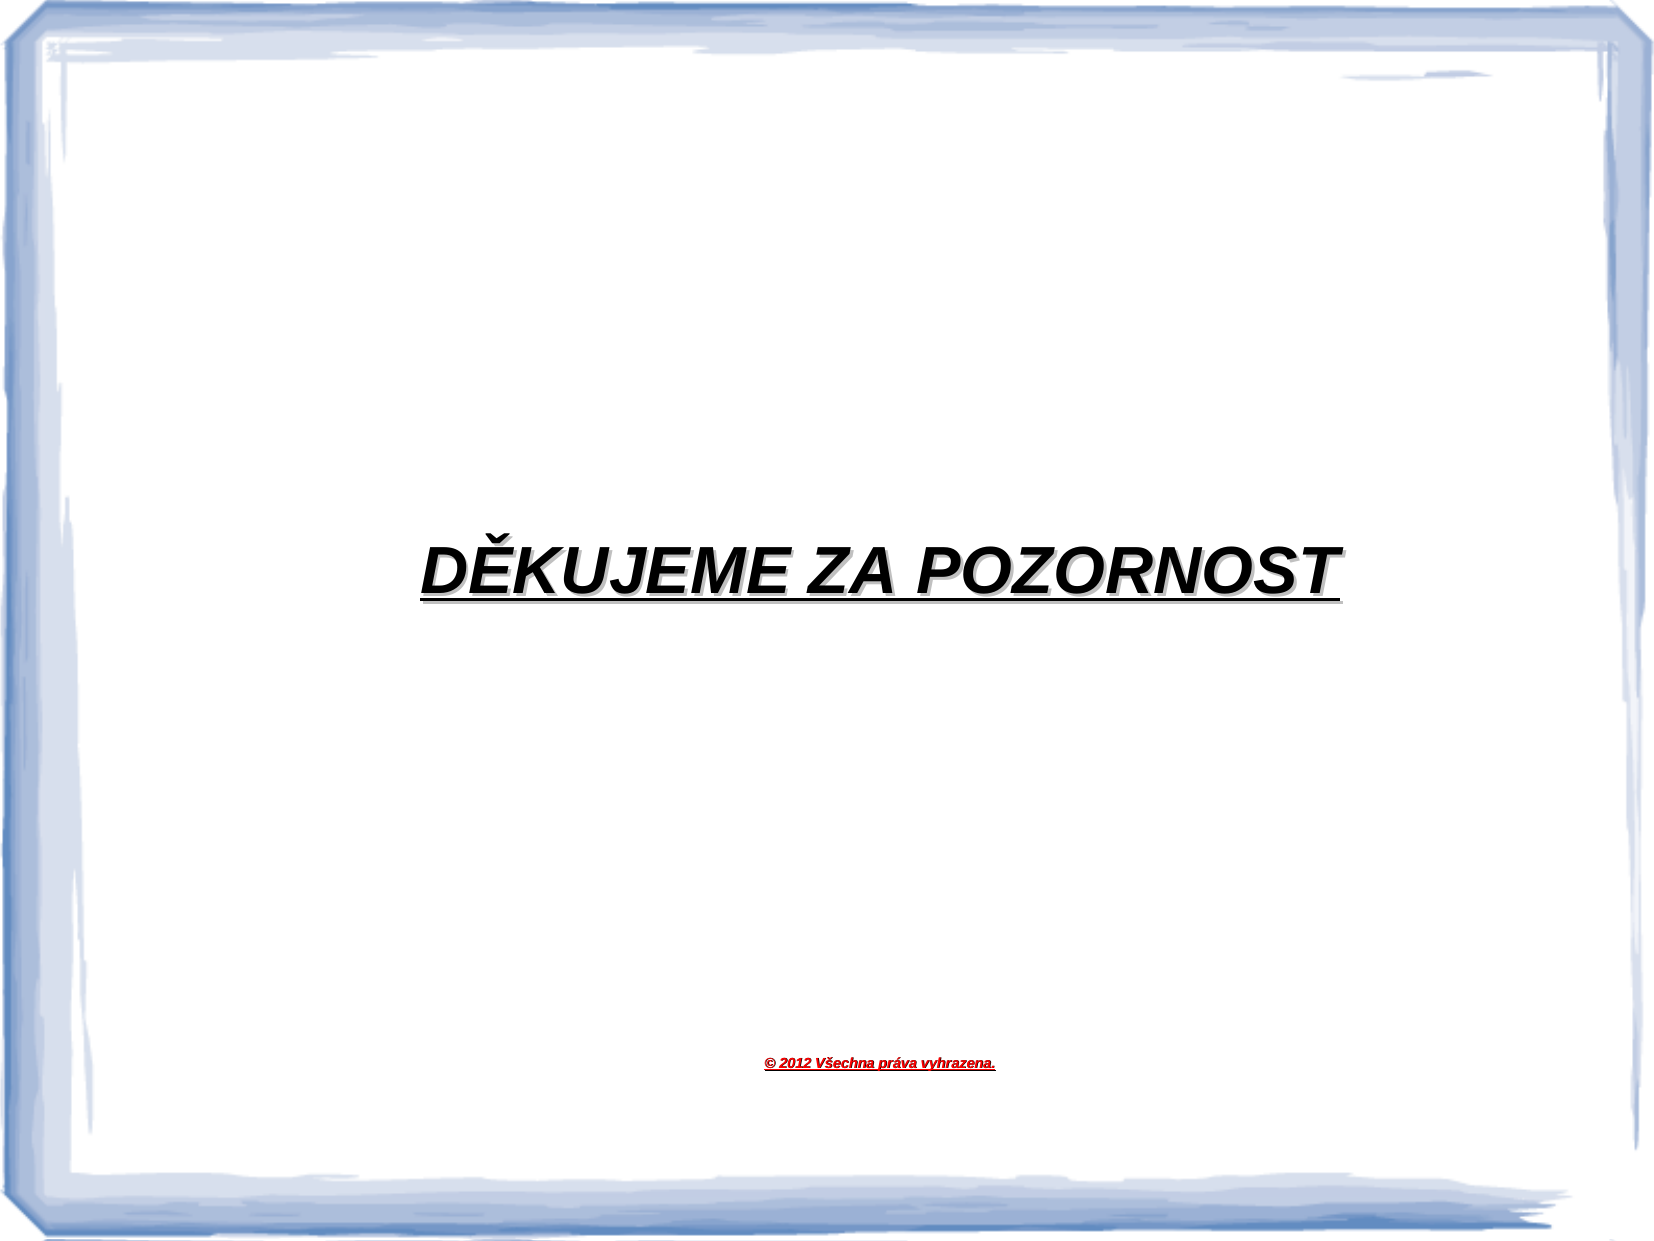

#
DĚKUJEME ZA POZORNOST
© 2012 Všechna práva vyhrazena.